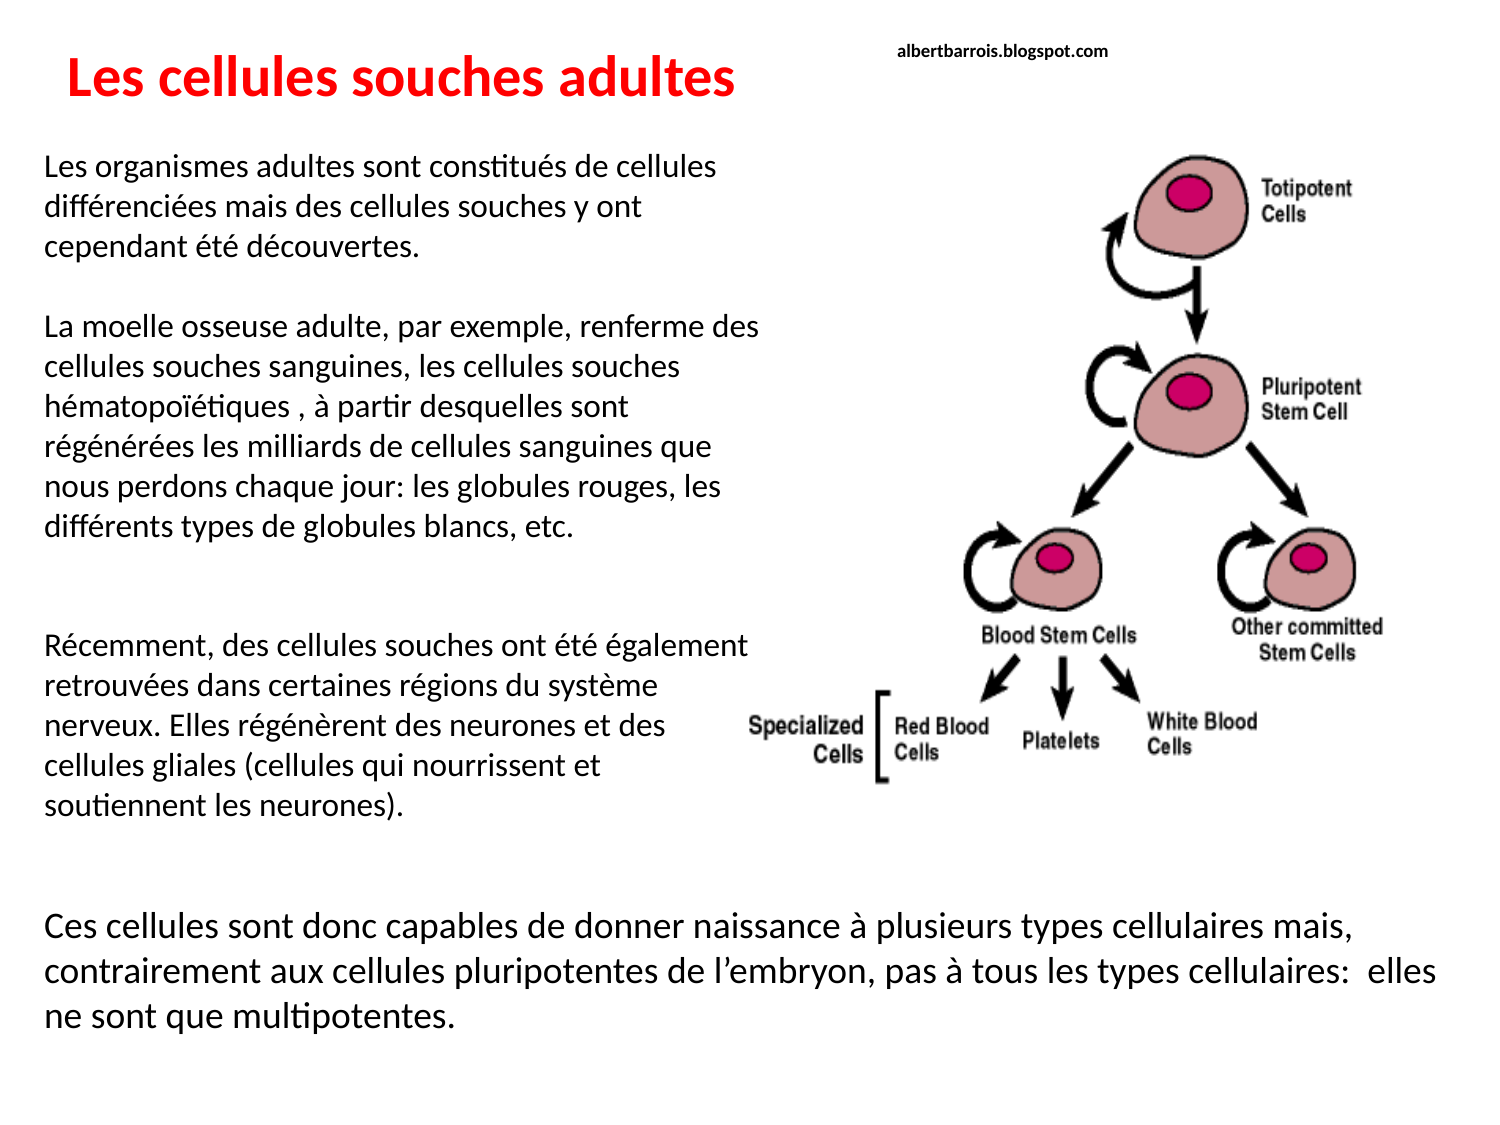

Les cellules souches adultes
albertbarrois.blogspot.com
Les organismes adultes sont constitués de cellules différenciées mais des cellules souches y ont cependant été découvertes.
La moelle osseuse adulte, par exemple, renferme des cellules souches sanguines, les cellules souches hématopoïétiques , à partir desquelles sont régénérées les milliards de cellules sanguines que nous perdons chaque jour: les globules rouges, les différents types de globules blancs, etc.
Récemment, des cellules souches ont été également retrouvées dans certaines régions du système nerveux. Elles régénèrent des neurones et des cellules gliales (cellules qui nourrissent et soutiennent les neurones).
Ces cellules sont donc capables de donner naissance à plusieurs types cellulaires mais, contrairement aux cellules pluripotentes de l’embryon, pas à tous les types cellulaires: elles ne sont que multipotentes.